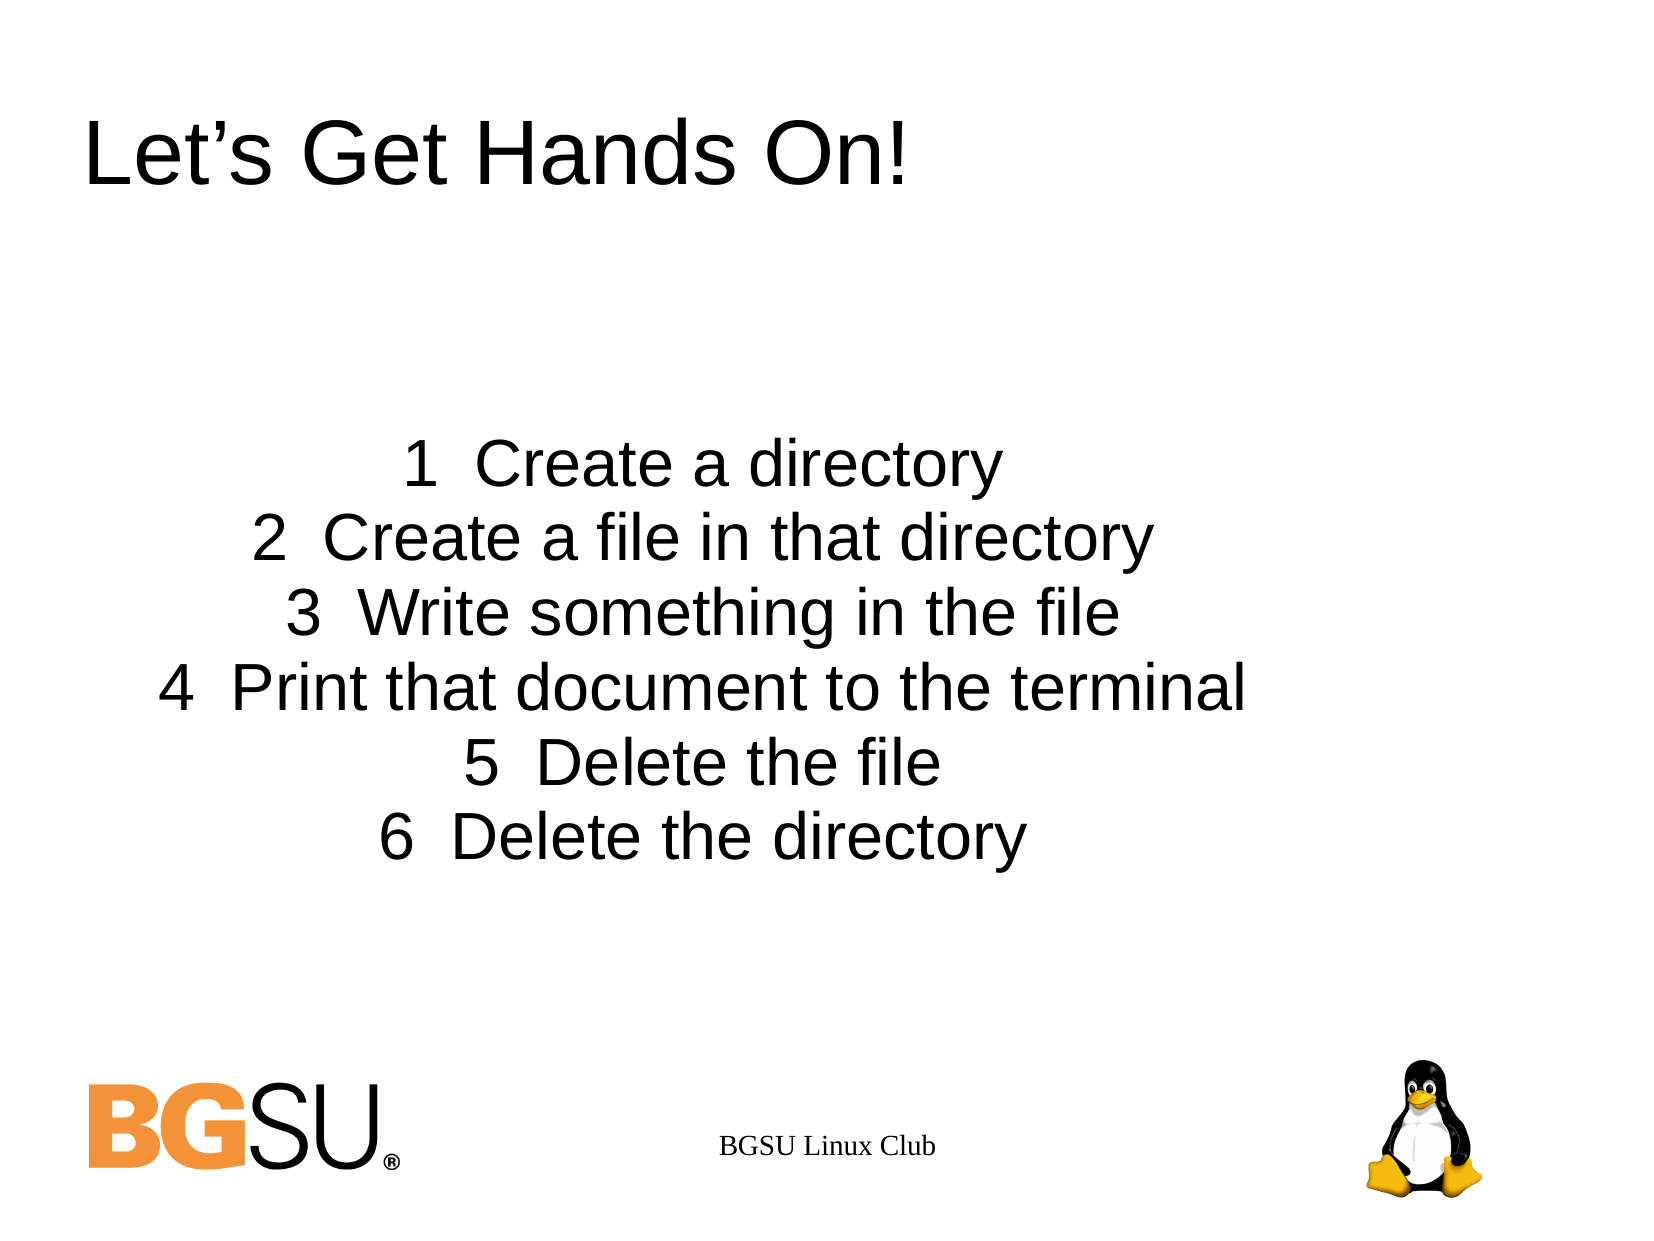

# Let’s Get Hands On!
Create a directory
Create a file in that directory
Write something in the file
Print that document to the terminal
Delete the file
Delete the directory
BGSU Linux Club